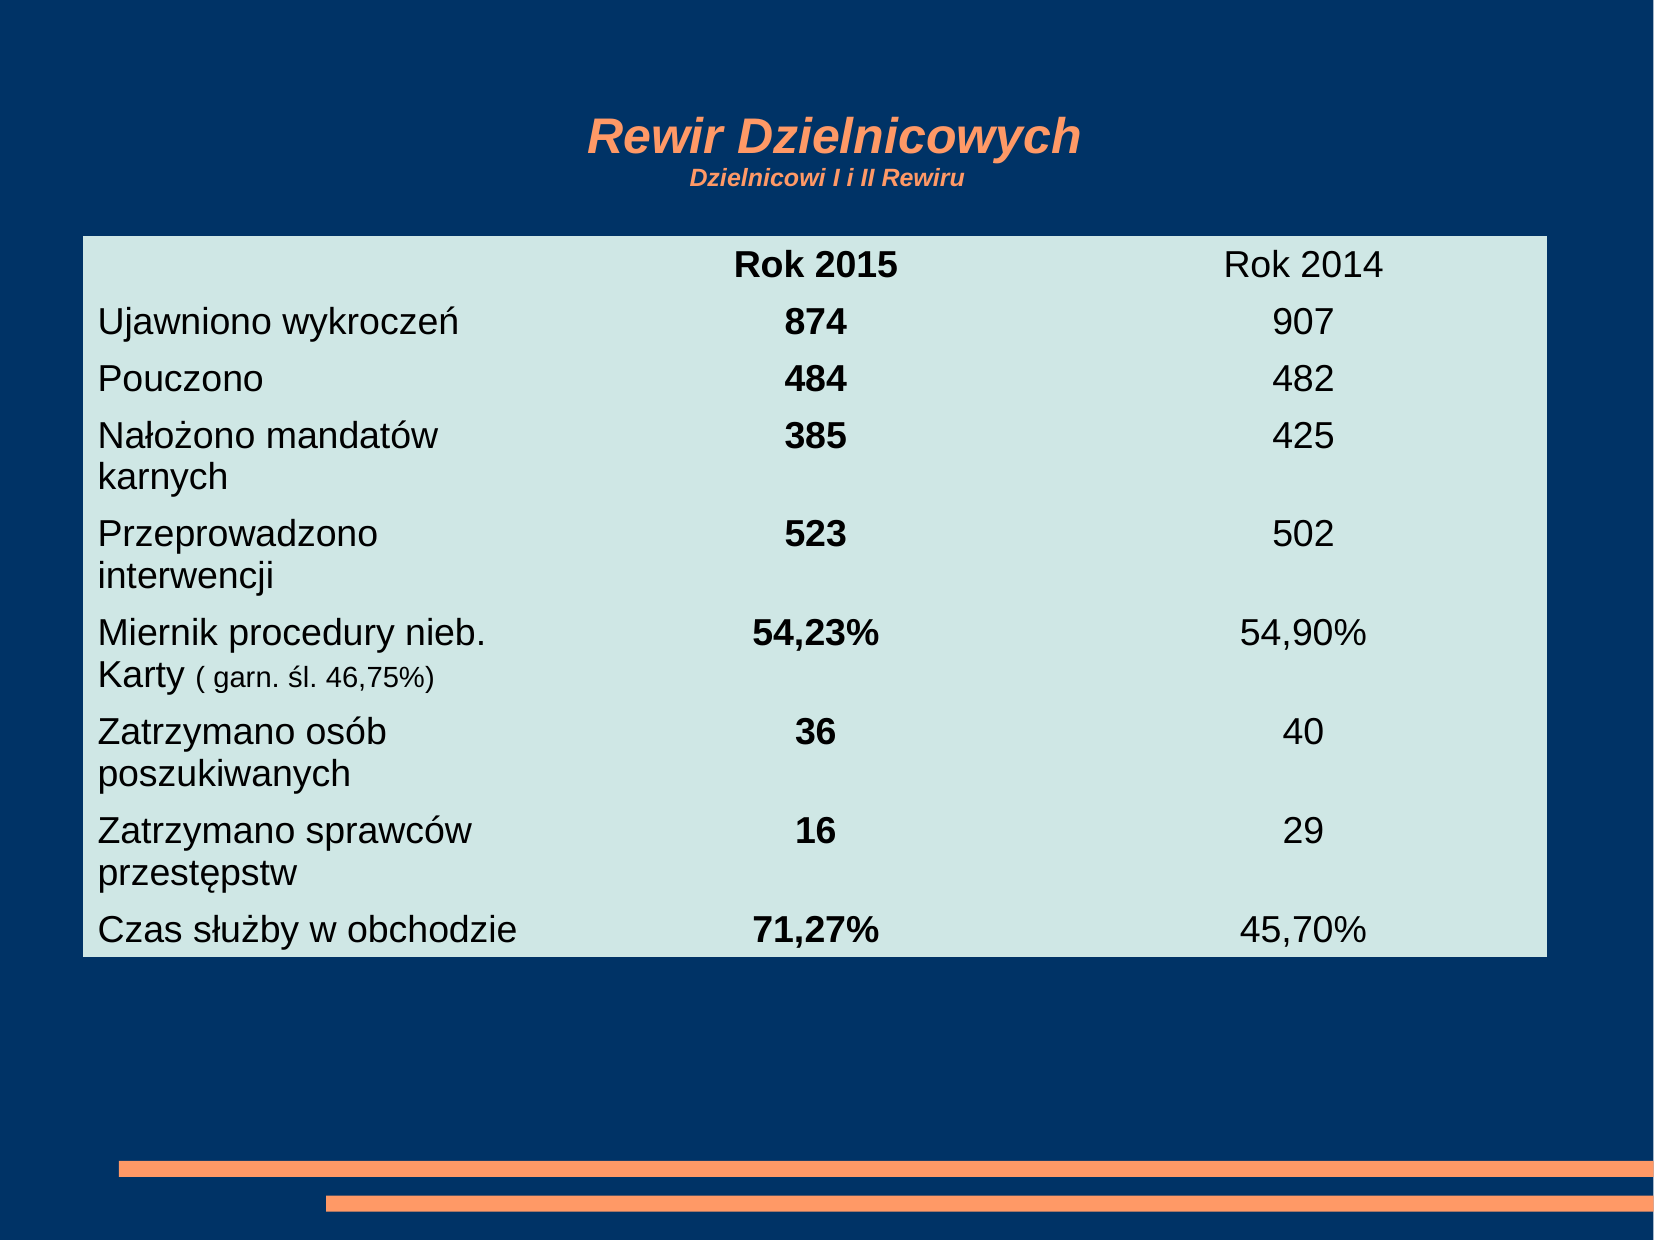

# Rewir Dzielnicowych Dzielnicowi I i II Rewiru
| | Rok 2015 | Rok 2014 |
| --- | --- | --- |
| Ujawniono wykroczeń | 874 | 907 |
| Pouczono | 484 | 482 |
| Nałożono mandatów karnych | 385 | 425 |
| Przeprowadzono interwencji | 523 | 502 |
| Miernik procedury nieb. Karty ( garn. śl. 46,75%) | 54,23% | 54,90% |
| Zatrzymano osób poszukiwanych | 36 | 40 |
| Zatrzymano sprawców przestępstw | 16 | 29 |
| Czas służby w obchodzie | 71,27% | 45,70% |